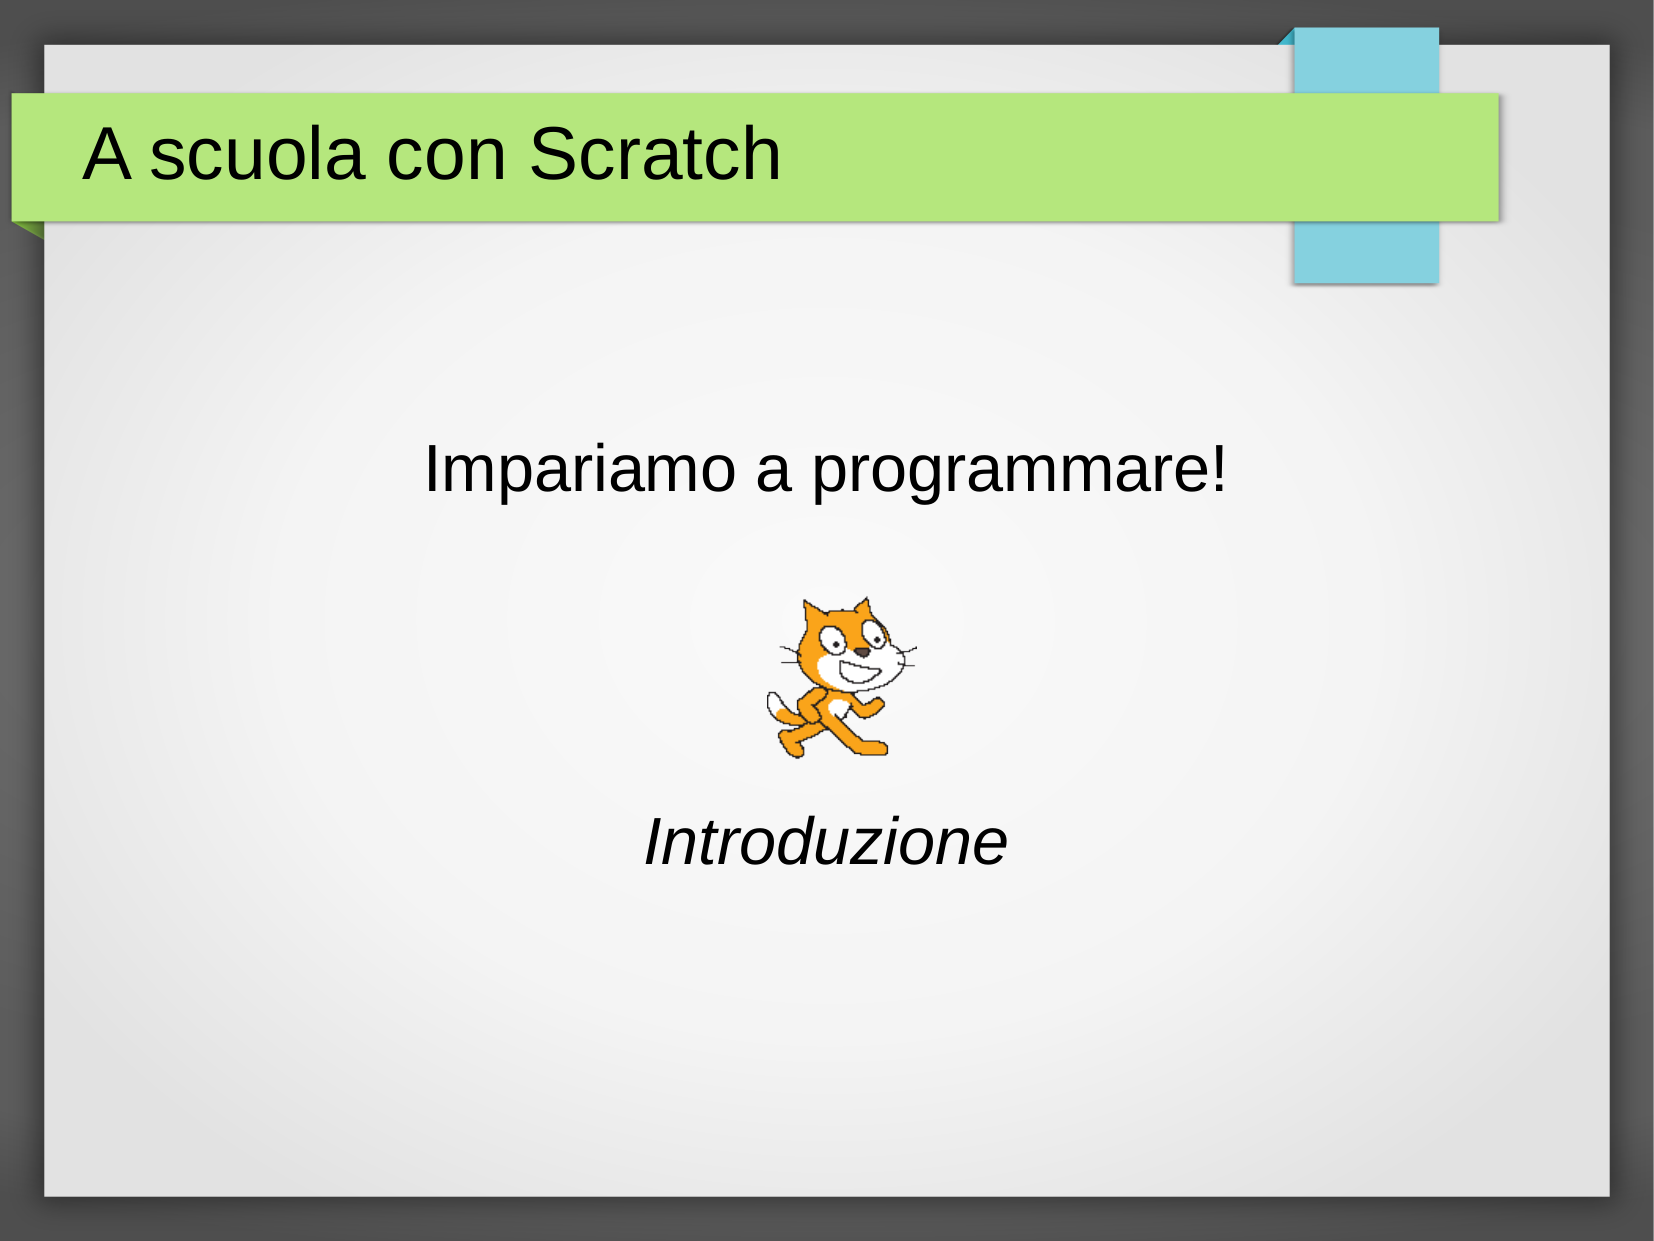

# A scuola con Scratch
Impariamo a programmare!
Introduzione